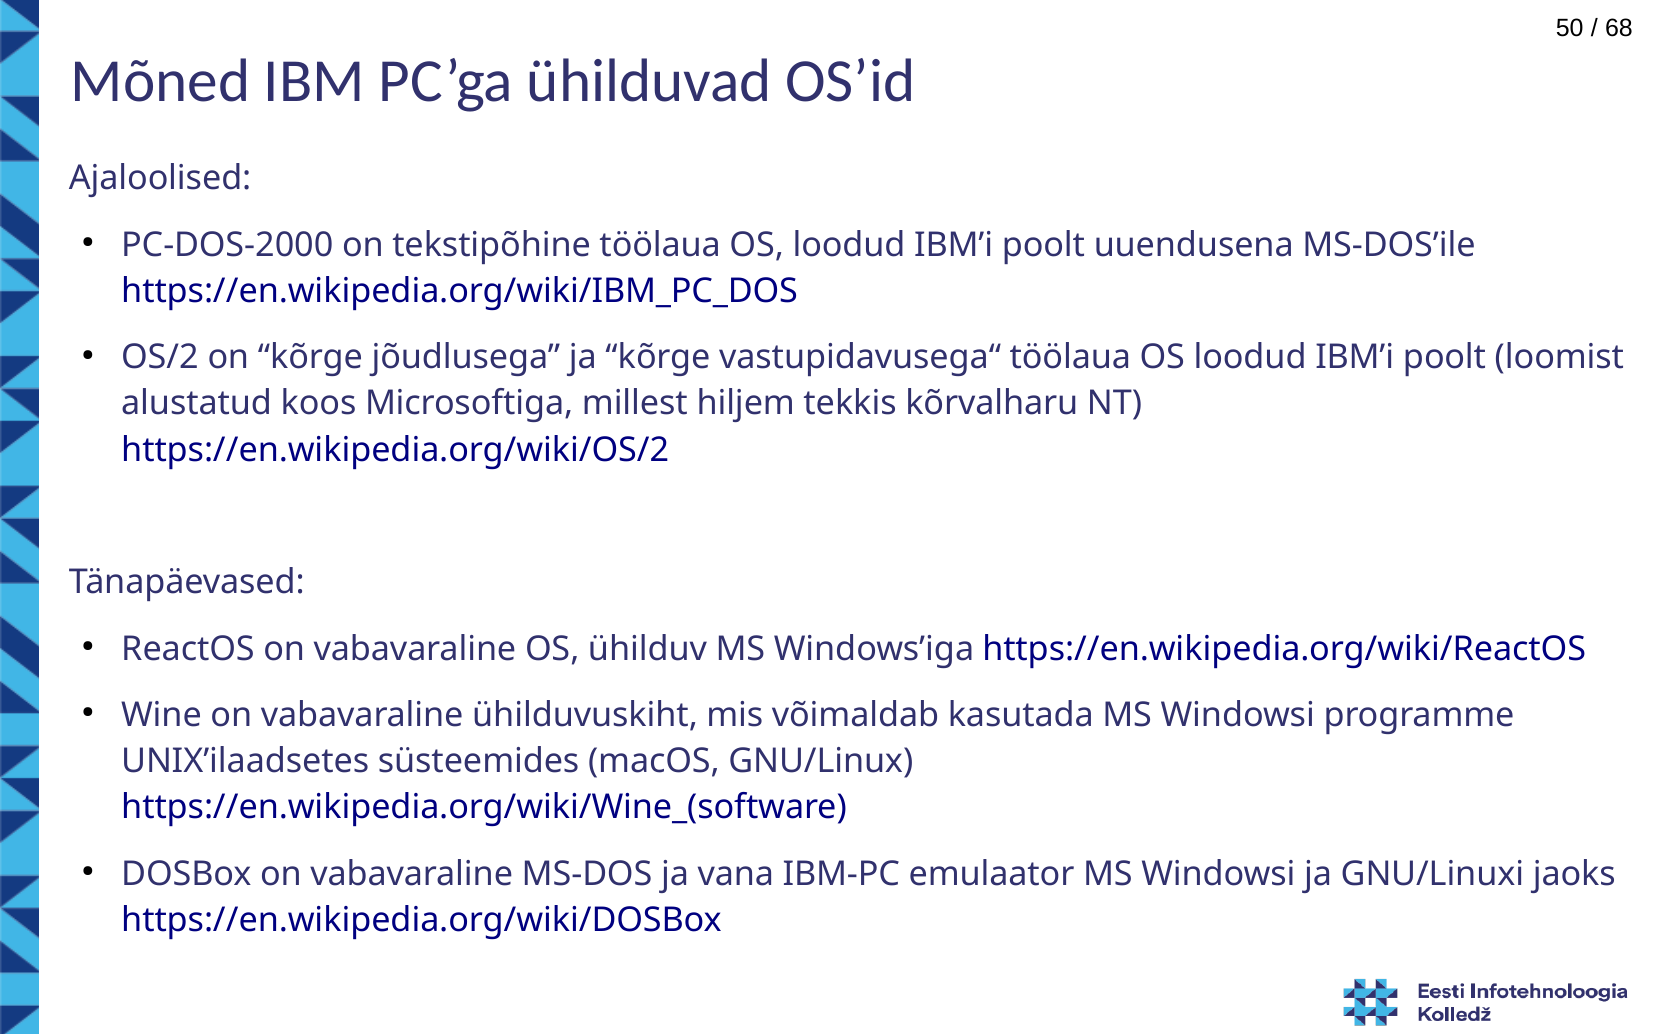

# Mõned IBM PC’ga ühilduvad OS’id
Ajaloolised:
PC-DOS-2000 on tekstipõhine töölaua OS, loodud IBM’i poolt uuendusena MS-DOS’ile https://en.wikipedia.org/wiki/IBM_PC_DOS
OS/2 on “kõrge jõudlusega” ja “kõrge vastupidavusega“ töölaua OS loodud IBM’i poolt (loomist alustatud koos Microsoftiga, millest hiljem tekkis kõrvalharu NT) https://en.wikipedia.org/wiki/OS/2
Tänapäevased:
ReactOS on vabavaraline OS, ühilduv MS Windows’iga https://en.wikipedia.org/wiki/ReactOS
Wine on vabavaraline ühilduvuskiht, mis võimaldab kasutada MS Windowsi programme UNIX’ilaadsetes süsteemides (macOS, GNU/Linux) https://en.wikipedia.org/wiki/Wine_(software)
DOSBox on vabavaraline MS-DOS ja vana IBM-PC emulaator MS Windowsi ja GNU/Linuxi jaoks https://en.wikipedia.org/wiki/DOSBox